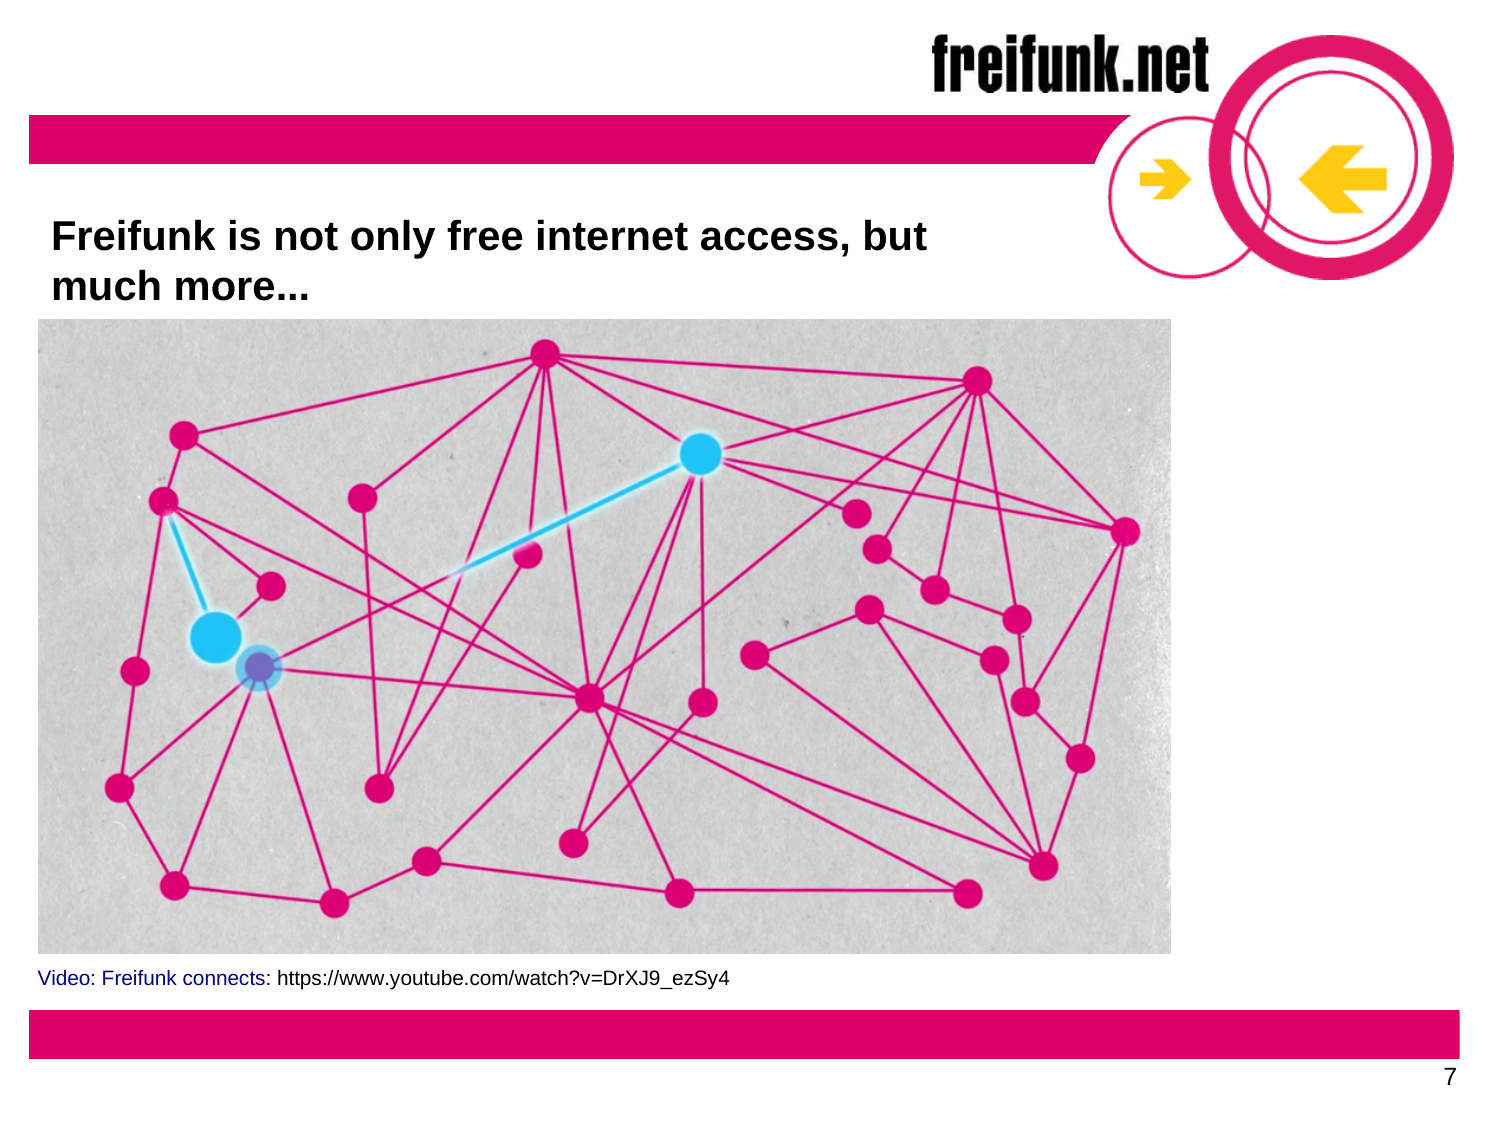

Freifunk is not only free internet access, but much more...
Video
Video: Freifunk connects: https://www.youtube.com/watch?v=DrXJ9_ezSy4
7